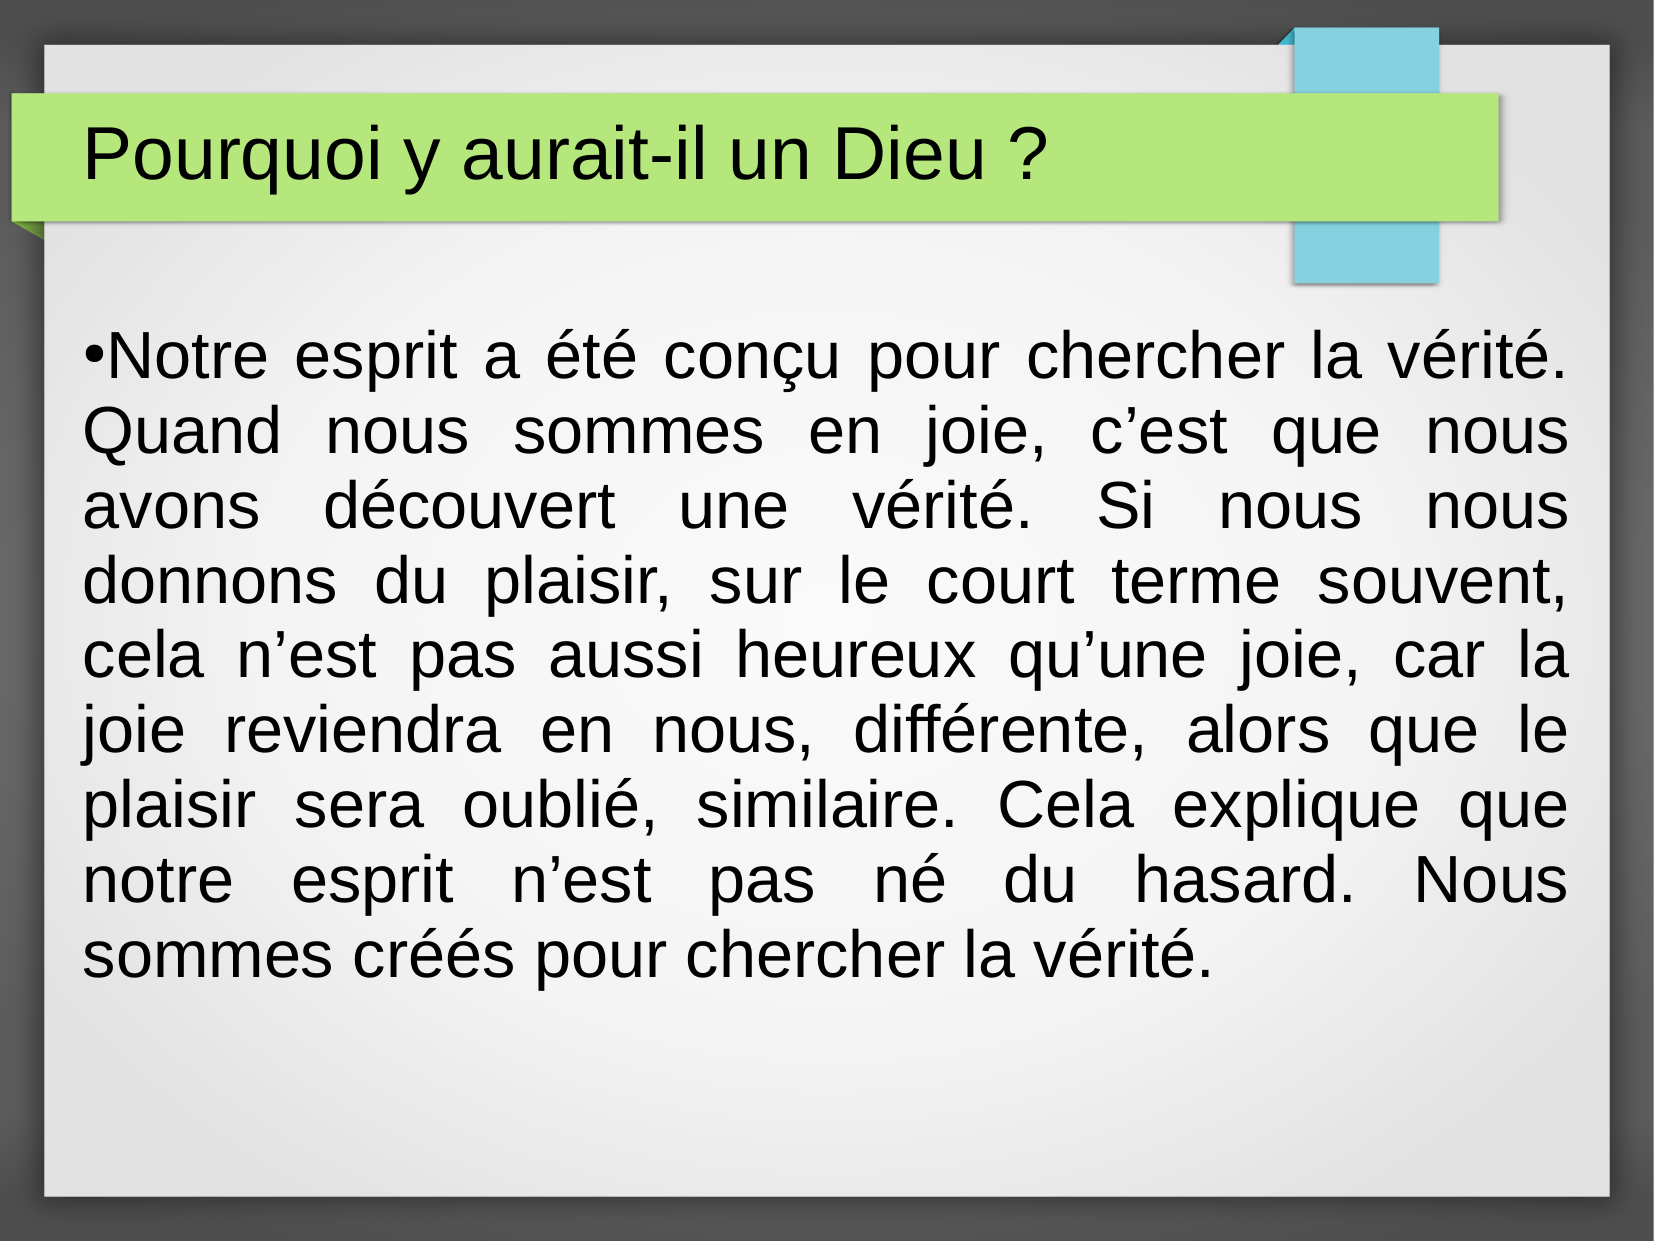

# Pourquoi y aurait-il un Dieu ?
Notre esprit a été conçu pour chercher la vérité. Quand nous sommes en joie, c’est que nous avons découvert une vérité. Si nous nous donnons du plaisir, sur le court terme souvent, cela n’est pas aussi heureux qu’une joie, car la joie reviendra en nous, différente, alors que le plaisir sera oublié, similaire. Cela explique que notre esprit n’est pas né du hasard. Nous sommes créés pour chercher la vérité.